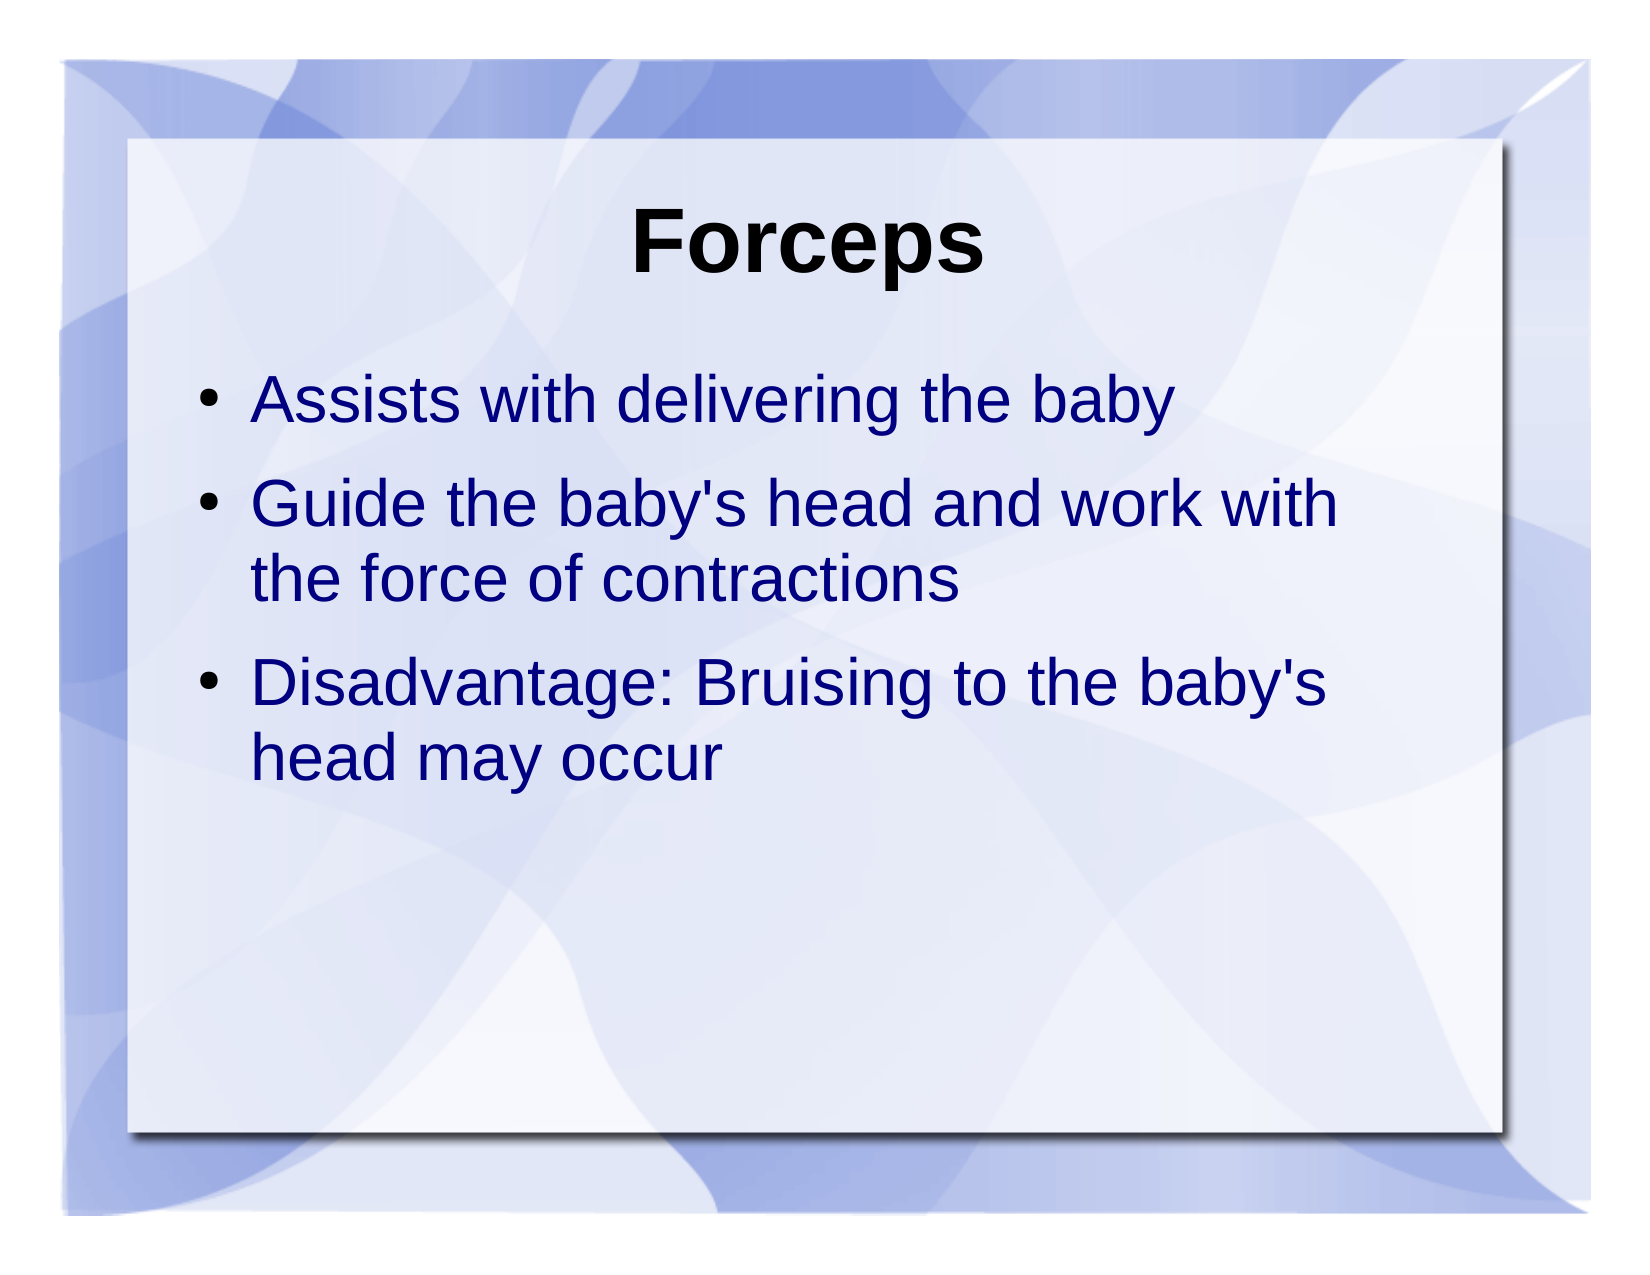

# Forceps
Assists with delivering the baby
Guide the baby's head and work with the force of contractions
Disadvantage: Bruising to the baby's head may occur